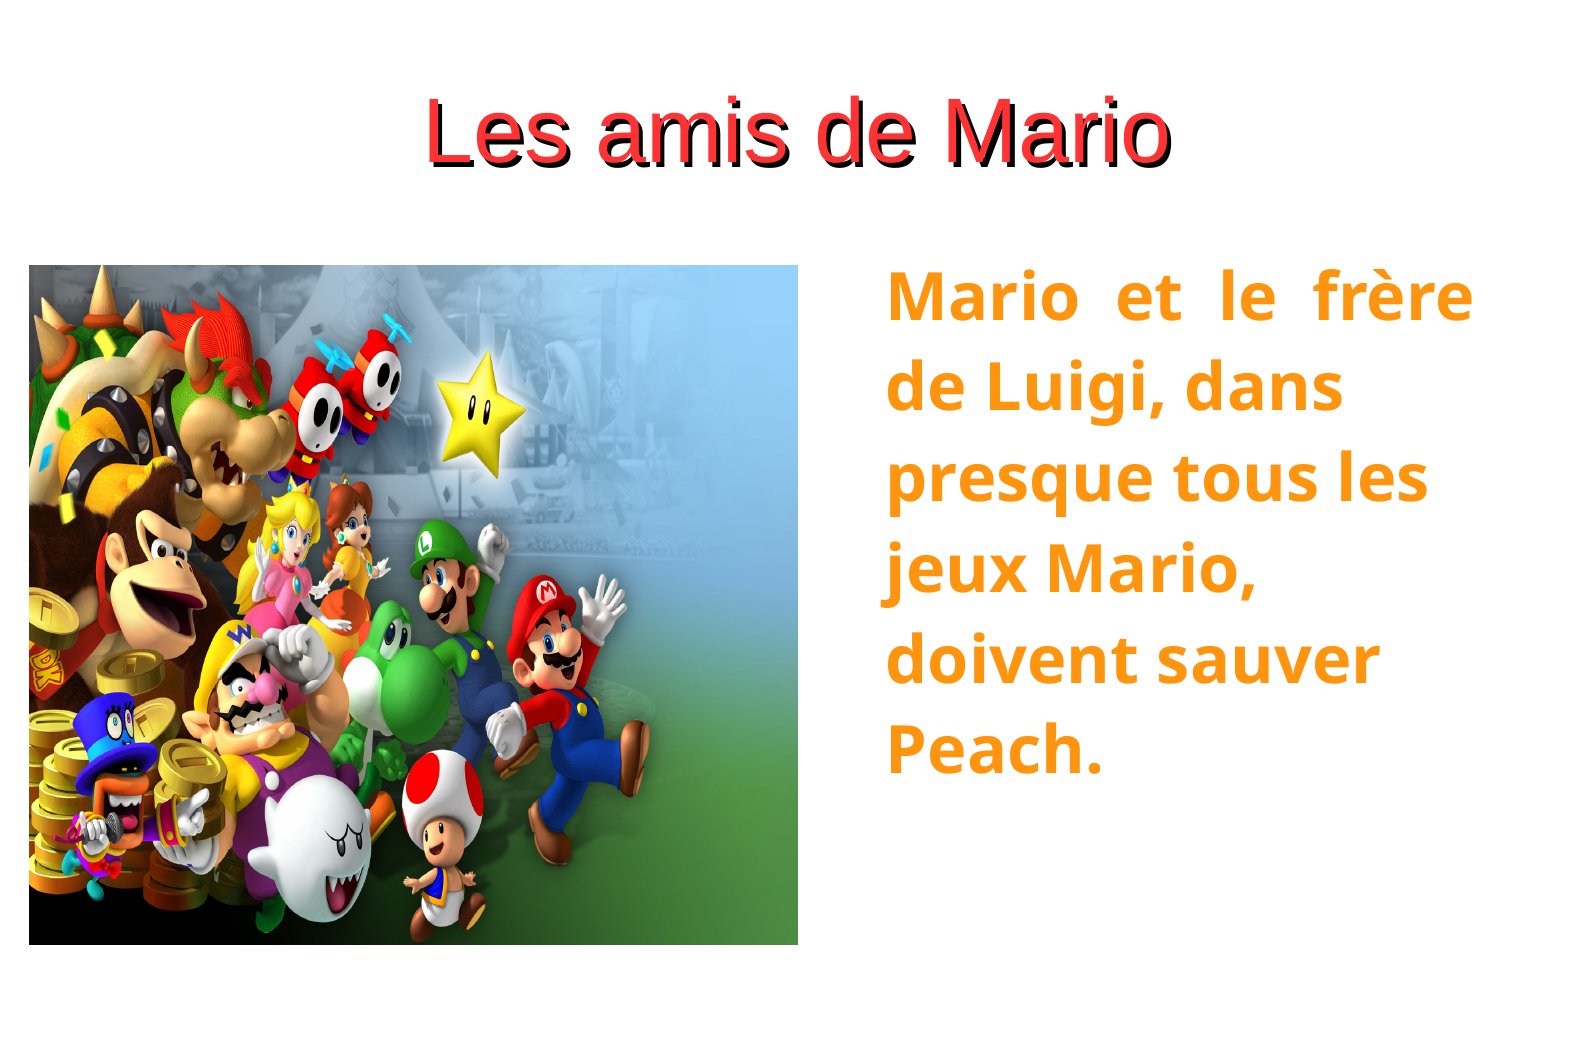

# Les amis de Mario
Mario et le frère de Luigi, dans presque tous les jeux Mario, doivent sauver Peach.